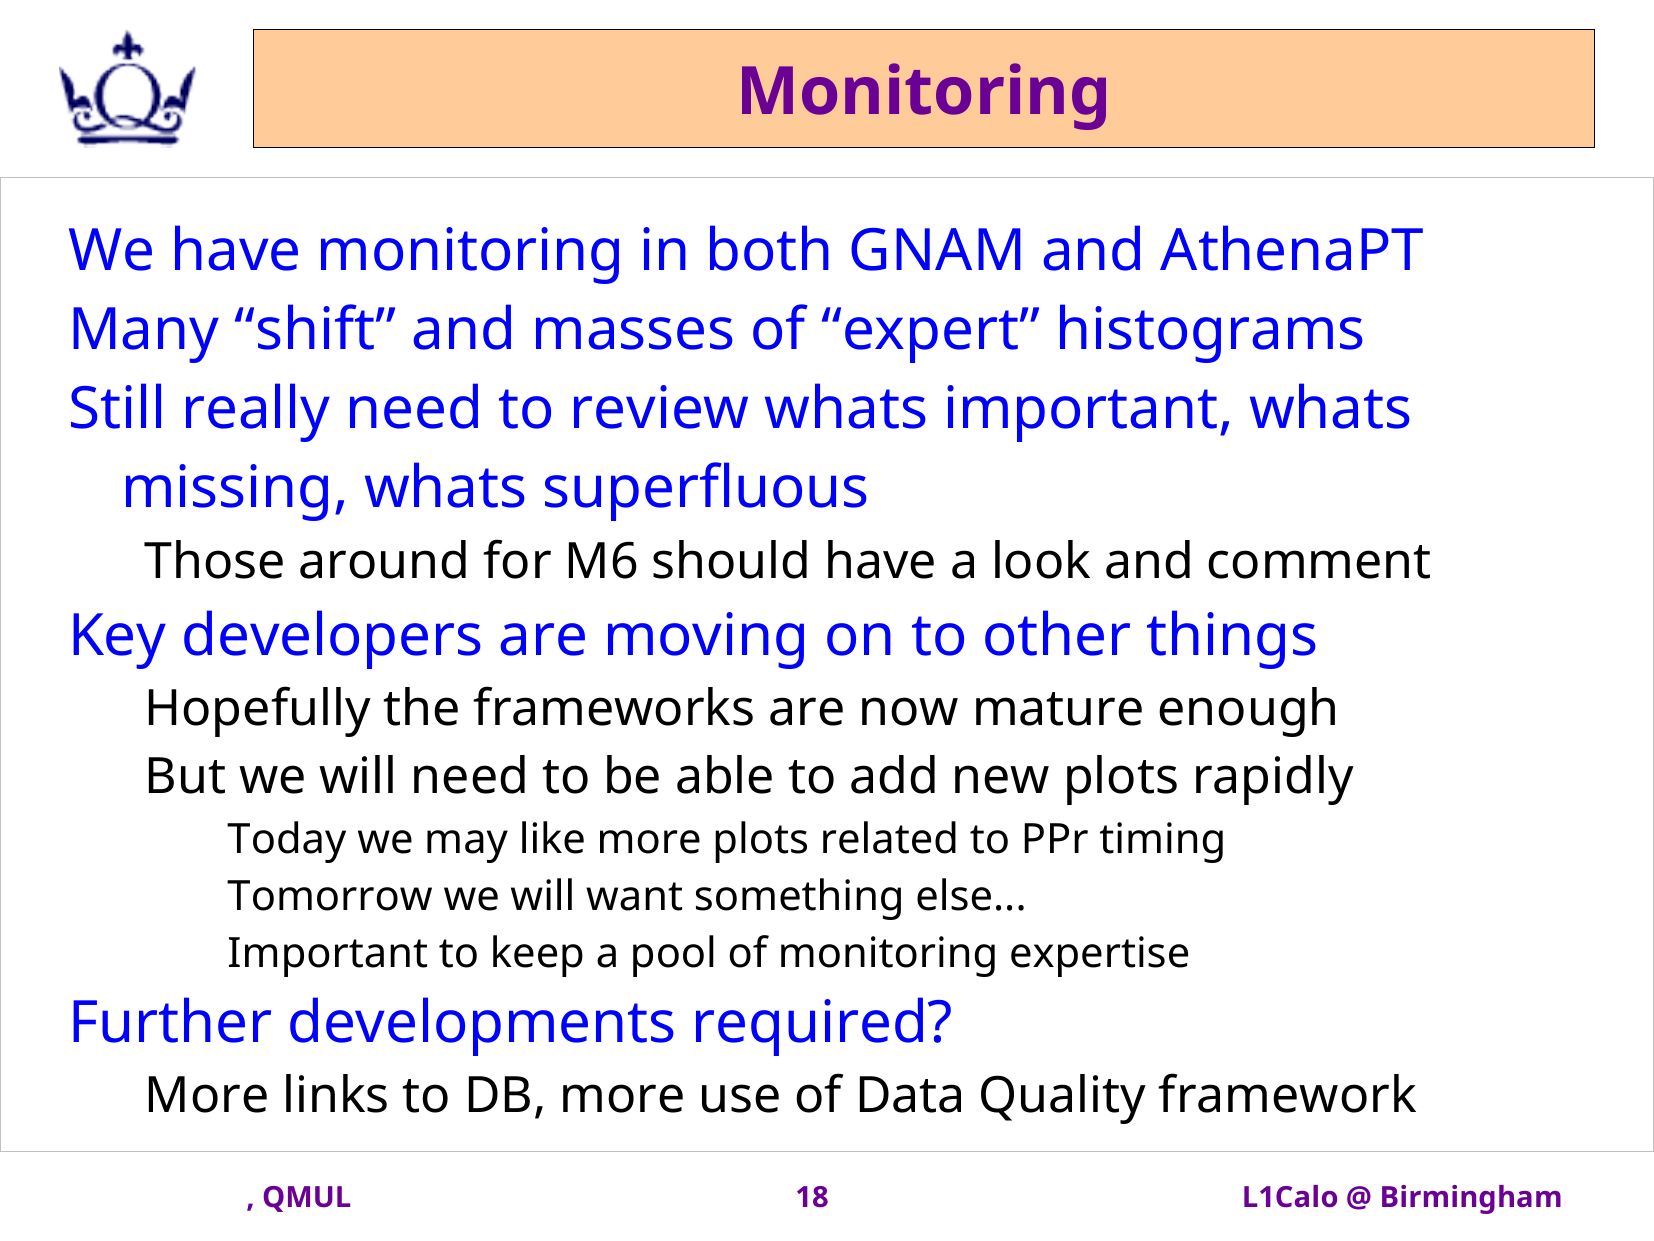

# Monitoring
We have monitoring in both GNAM and AthenaPT
Many “shift” and masses of “expert” histograms
Still really need to review whats important, whats missing, whats superfluous
Those around for M6 should have a look and comment
Key developers are moving on to other things
Hopefully the frameworks are now mature enough
But we will need to be able to add new plots rapidly
Today we may like more plots related to PPr timing
Tomorrow we will want something else...
Important to keep a pool of monitoring expertise
Further developments required?
More links to DB, more use of Data Quality framework